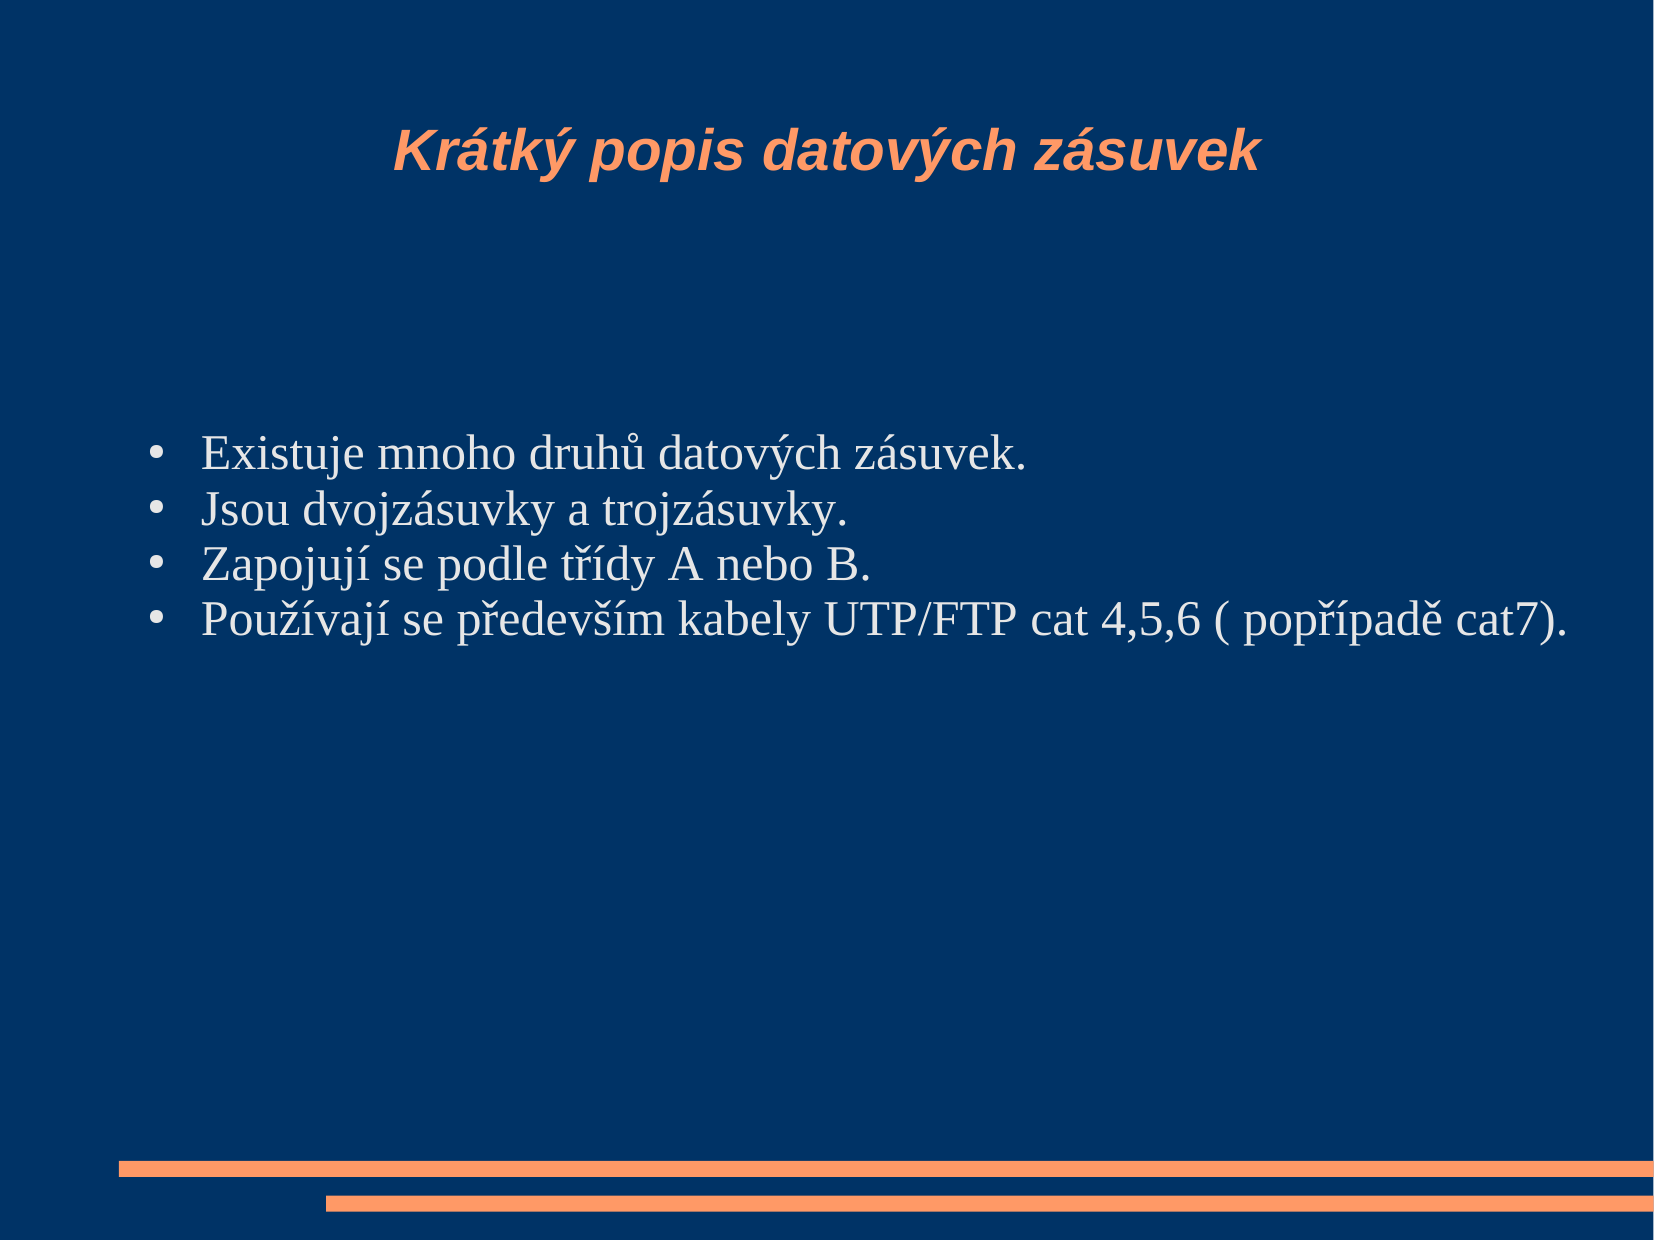

# Krátký popis datových zásuvek
Existuje mnoho druhů datových zásuvek.
Jsou dvojzásuvky a trojzásuvky.
Zapojují se podle třídy A nebo B.
Používají se především kabely UTP/FTP cat 4,5,6 ( popřípadě cat7).